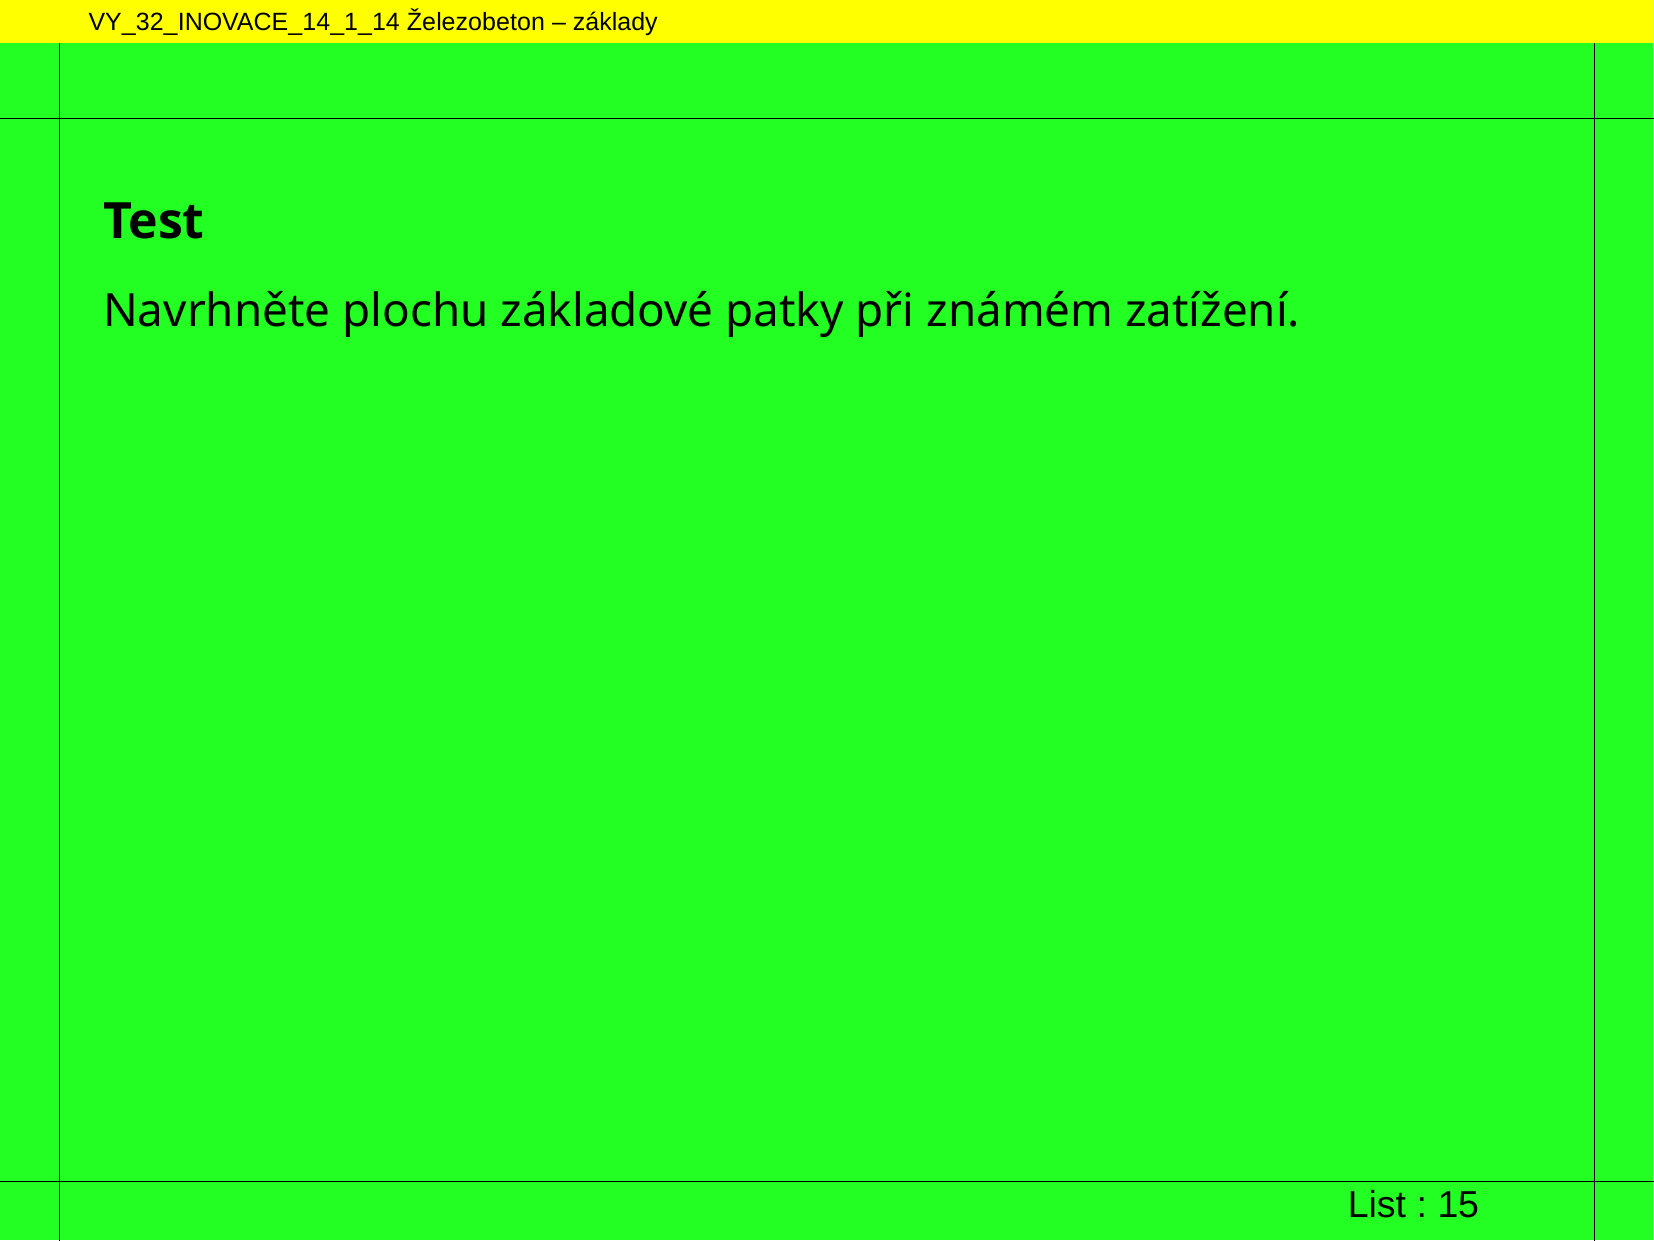

VY_32_INOVACE_14_1_14 Železobeton – základy
Test
Navrhněte plochu základové patky při známém zatížení.
List :